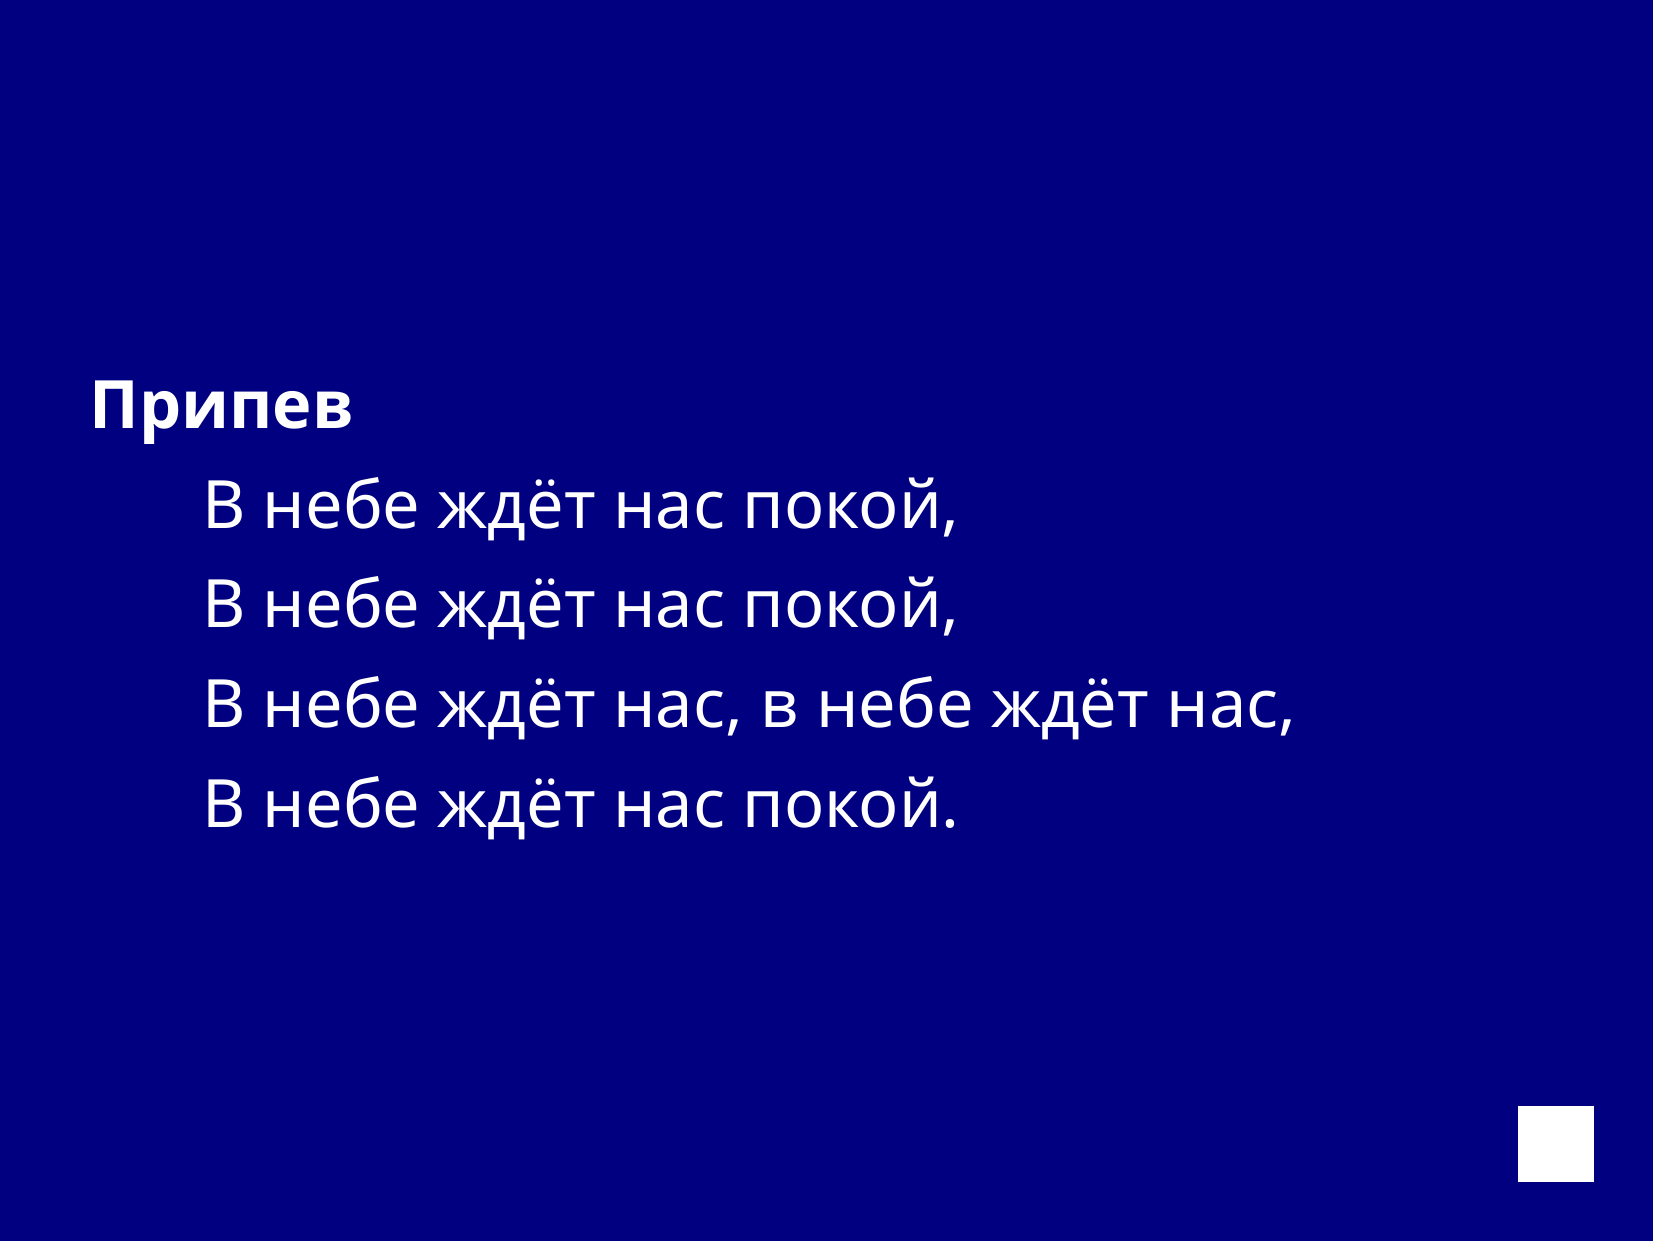

Припев
	В небе ждёт нас покой,
	В небе ждёт нас покой,
	В небе ждёт нас, в небе ждёт нас,
	В небе ждёт нас покой.